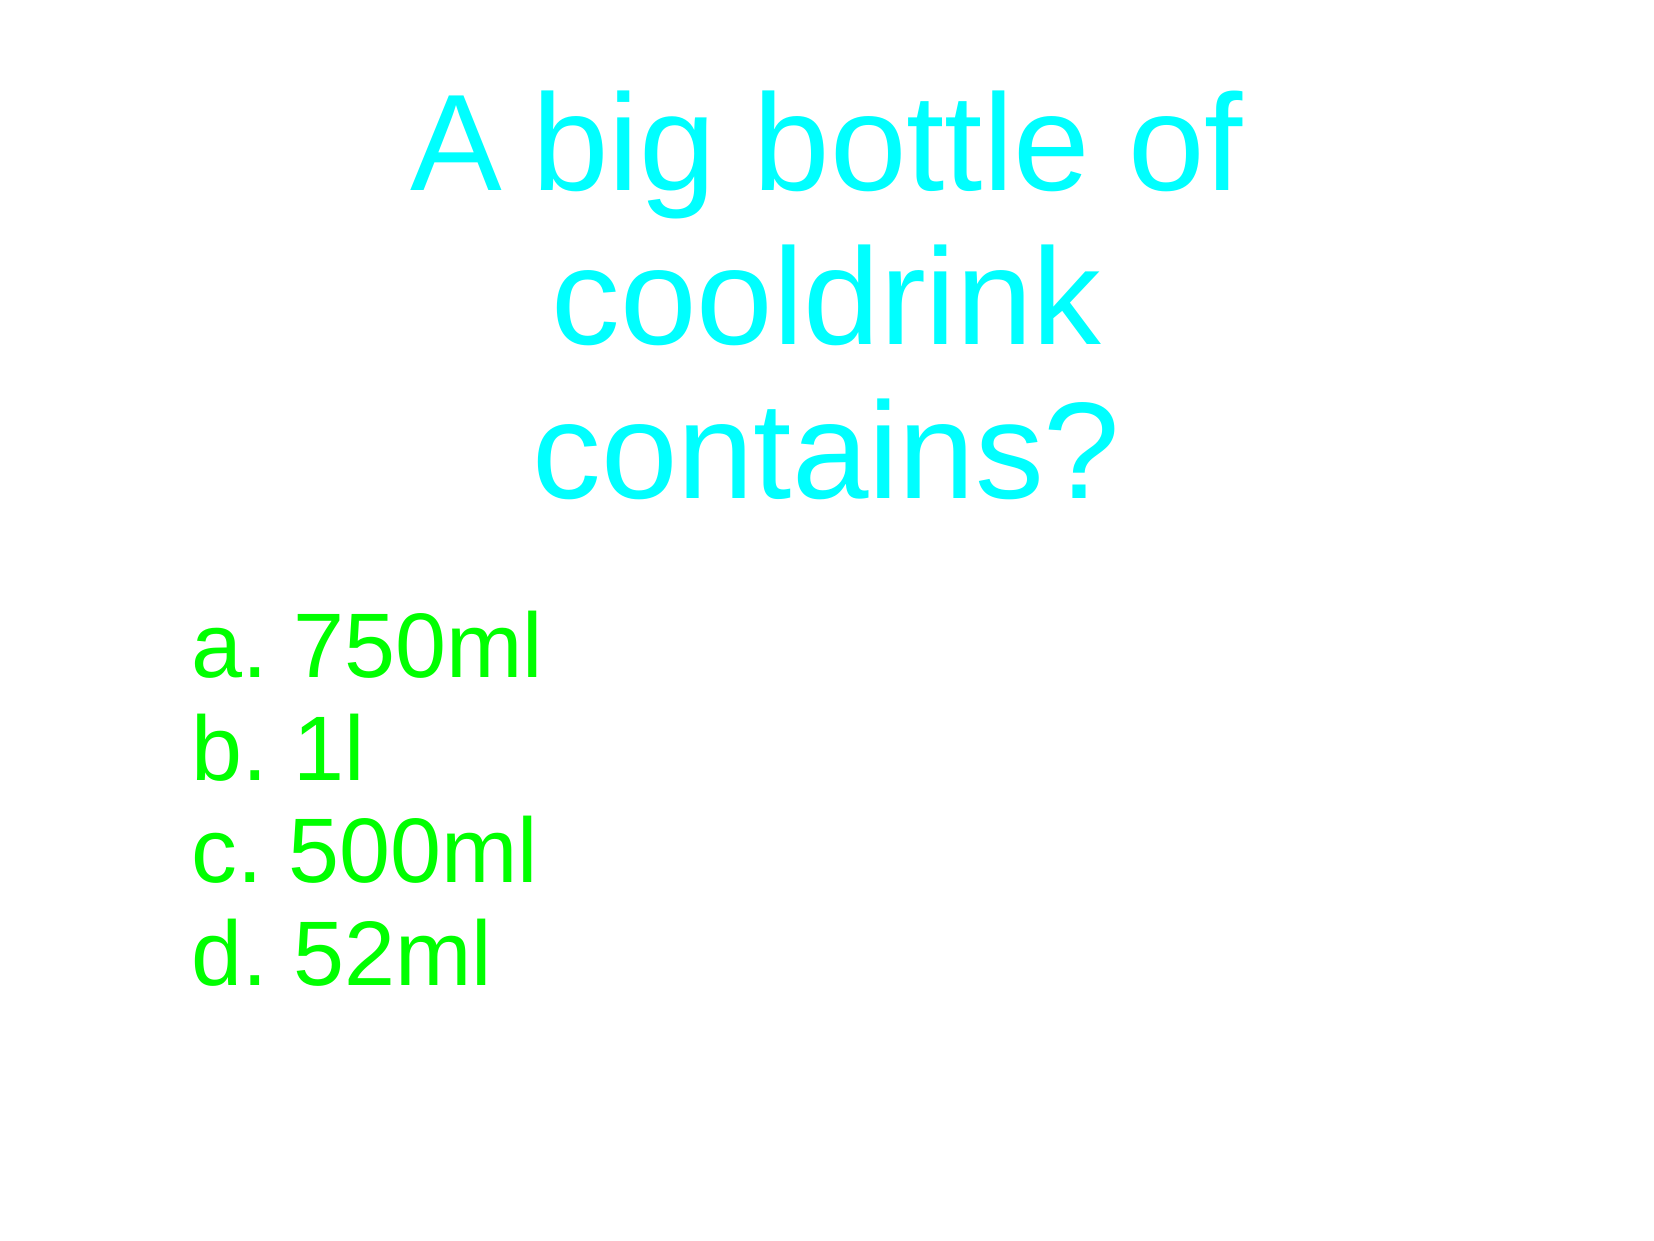

A big bottle of cooldrink contains?
a. 750ml
b. 1l
c. 500ml
d. 52ml
0ml